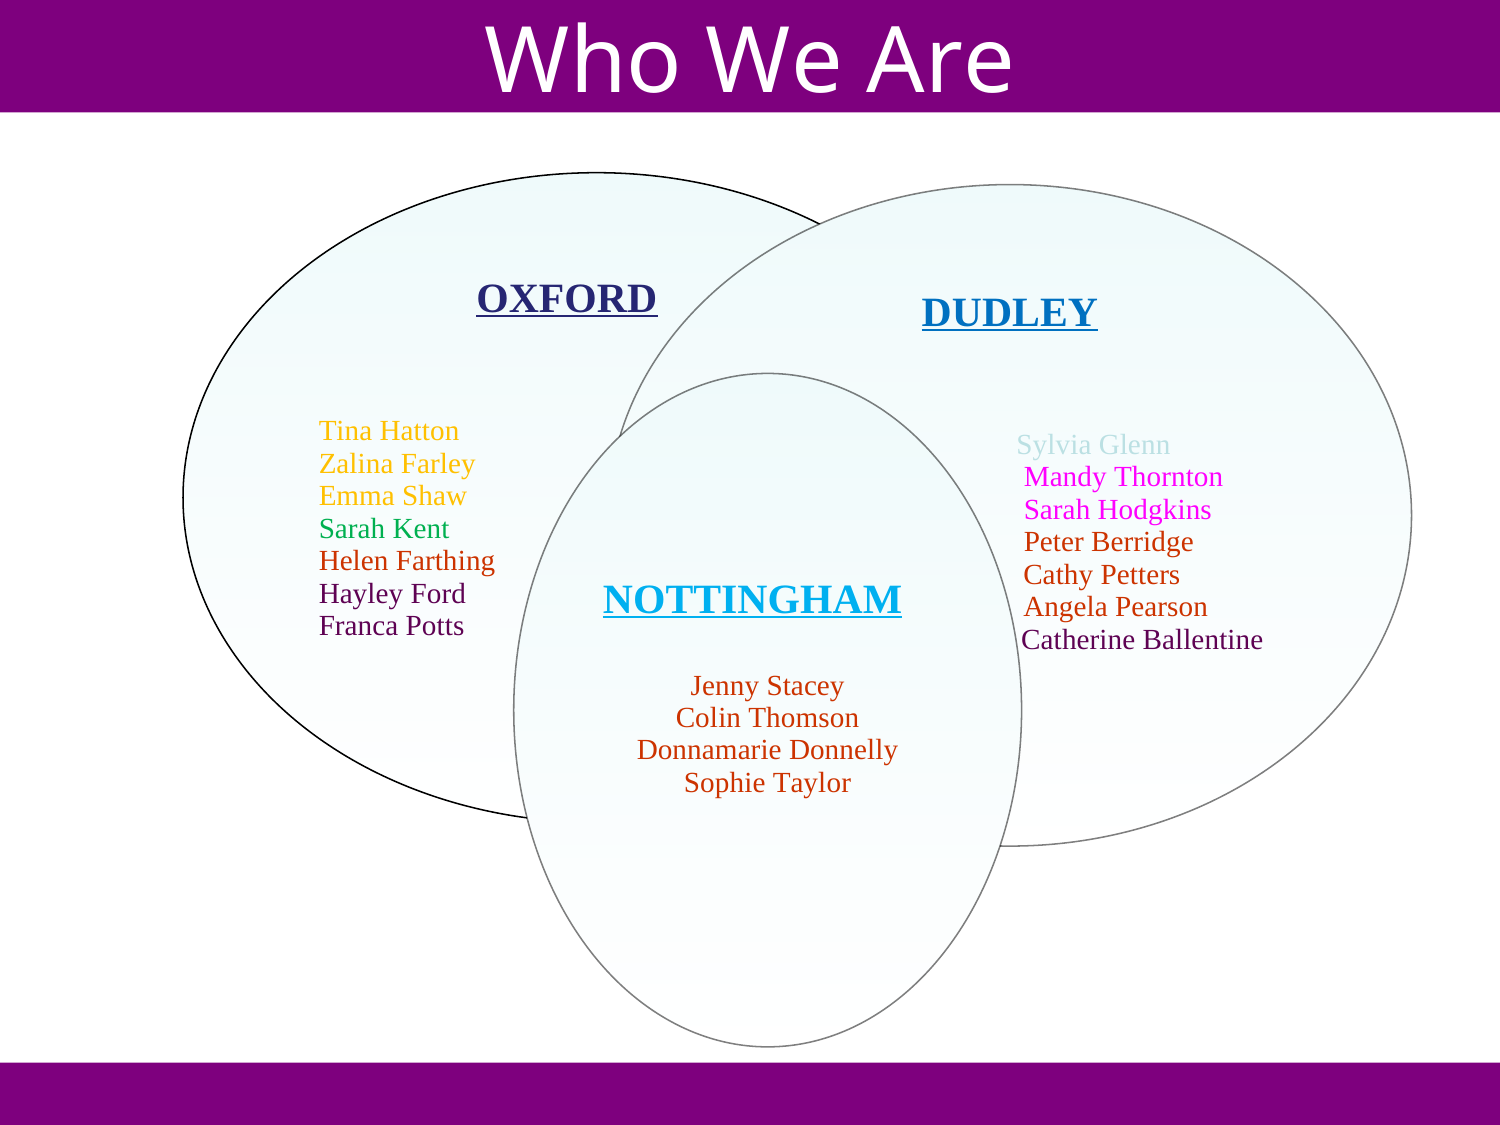

Who We Are
#
 OXFORD
Tina Hatton
Zalina Farley
Emma Shaw
Sarah Kent
Helen Farthing
Hayley Ford
Franca Potts
DUDLEY
Neil Norman	 Sylvia Glenn
Rob Walker		 Mandy Thornton
Angela Robinson	 Sarah Hodgkins
Nicola Hall		 Peter Berridge
 Cathy Petters
 Angela Pearson
		 Catherine Ballentine
NOTTINGHAM
Jenny Stacey
Colin Thomson
Donnamarie Donnelly
Sophie Taylor